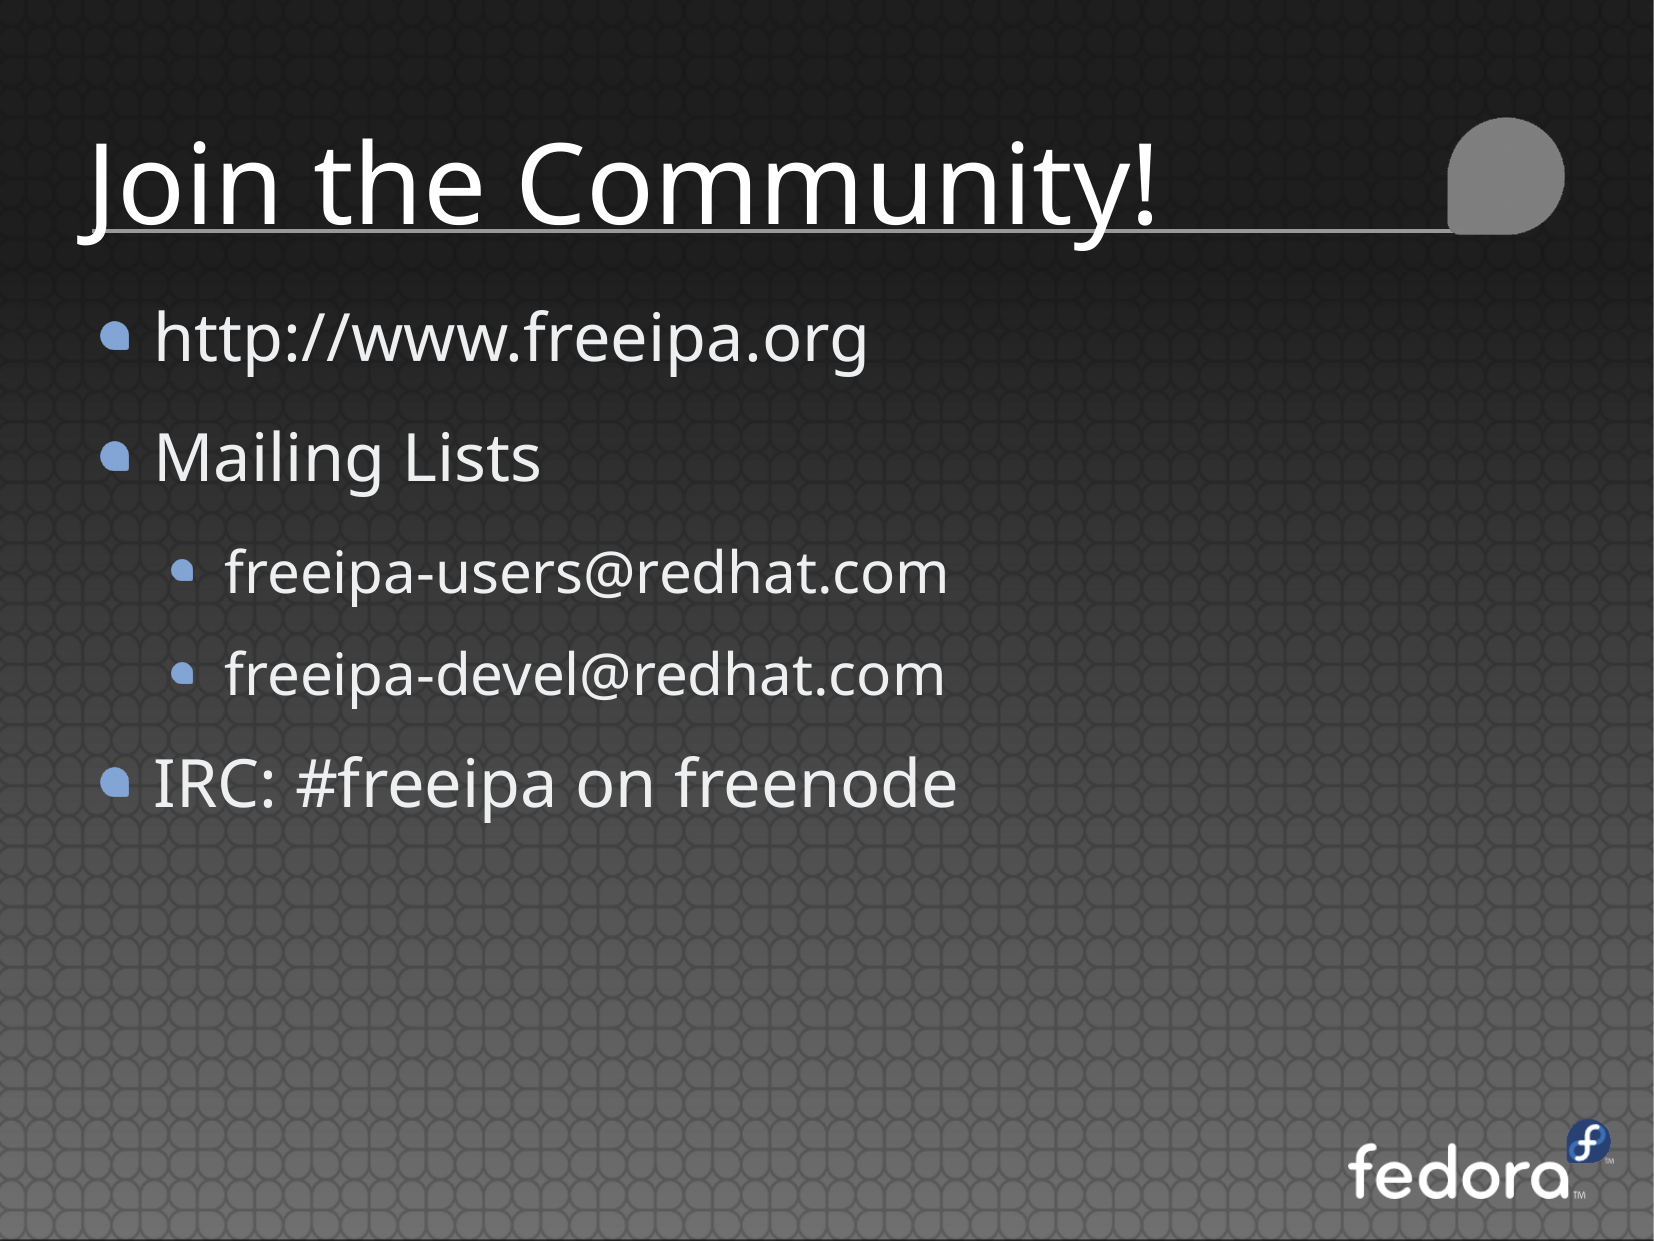

# Join the Community!
http://www.freeipa.org
Mailing Lists
freeipa-users@redhat.com
freeipa-devel@redhat.com
IRC: #freeipa on freenode